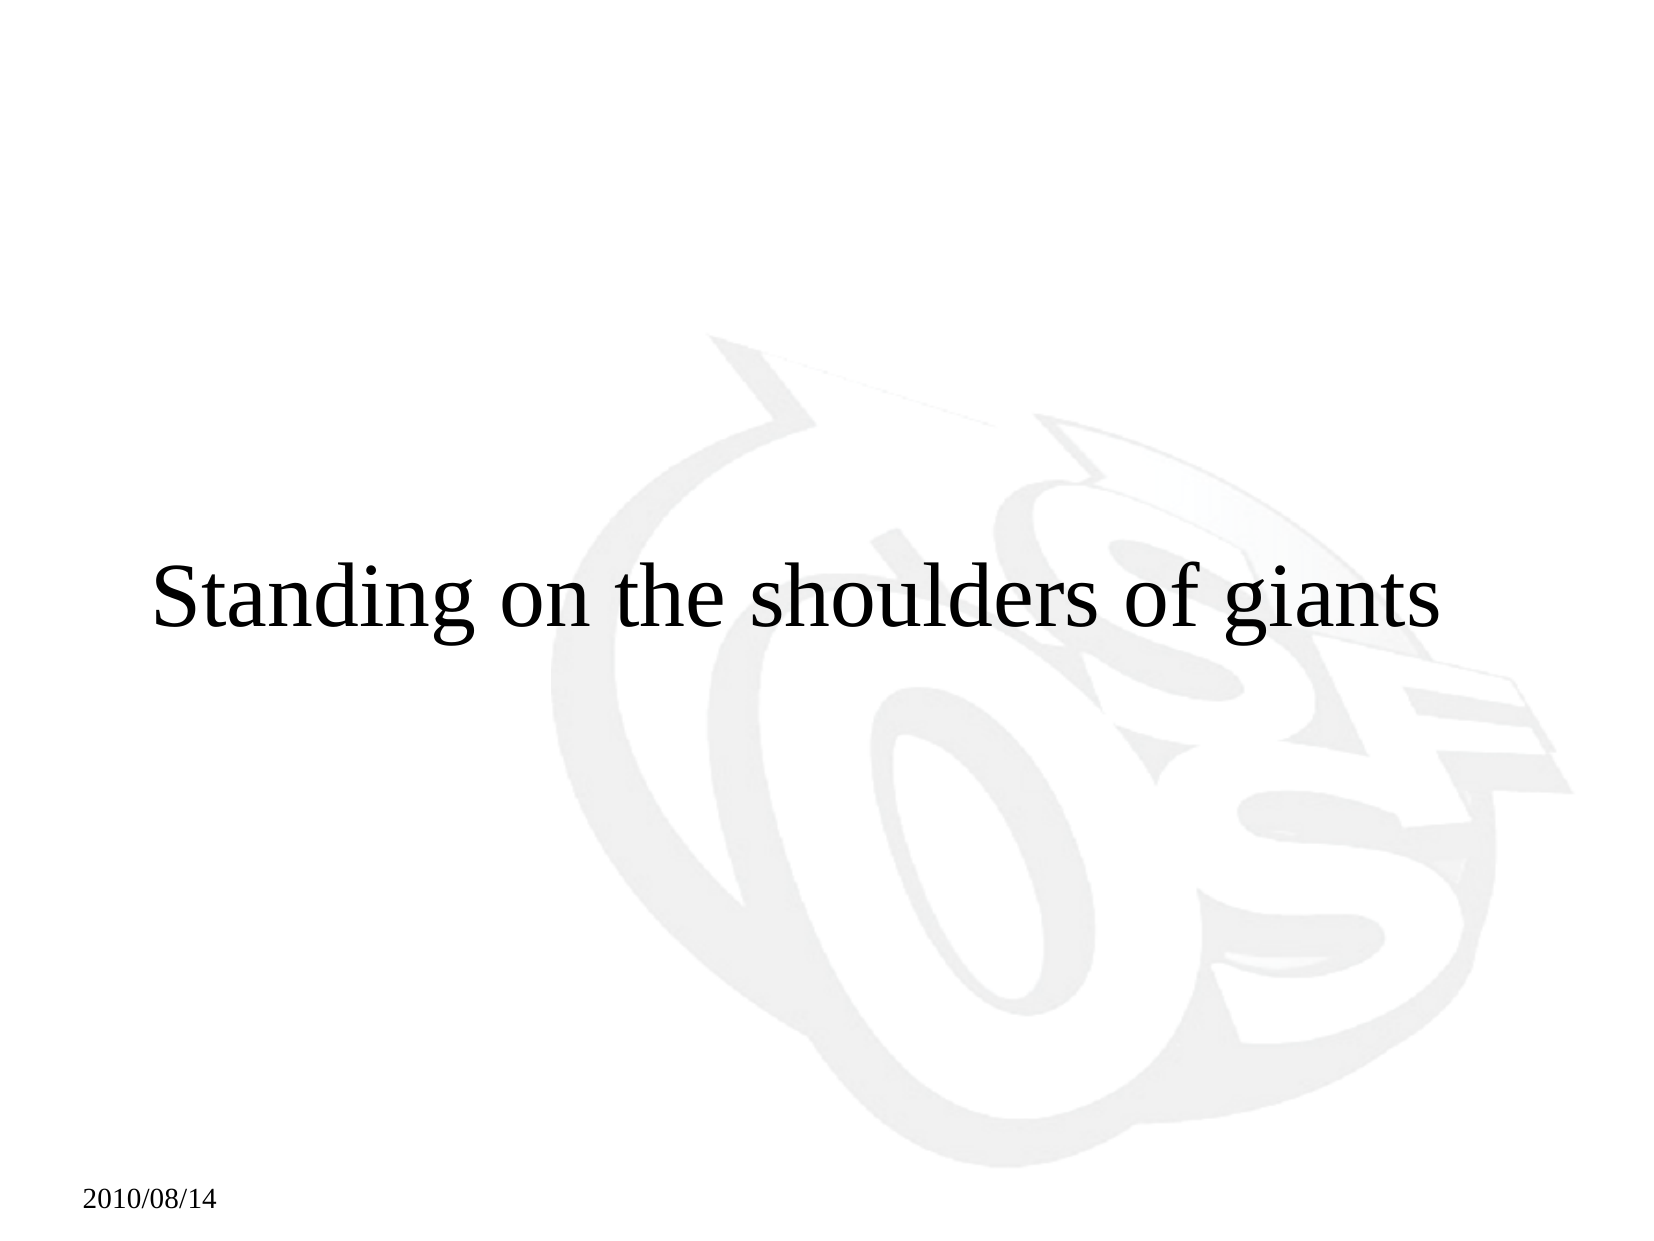

# Standing on the shoulders of giants
2010/08/14